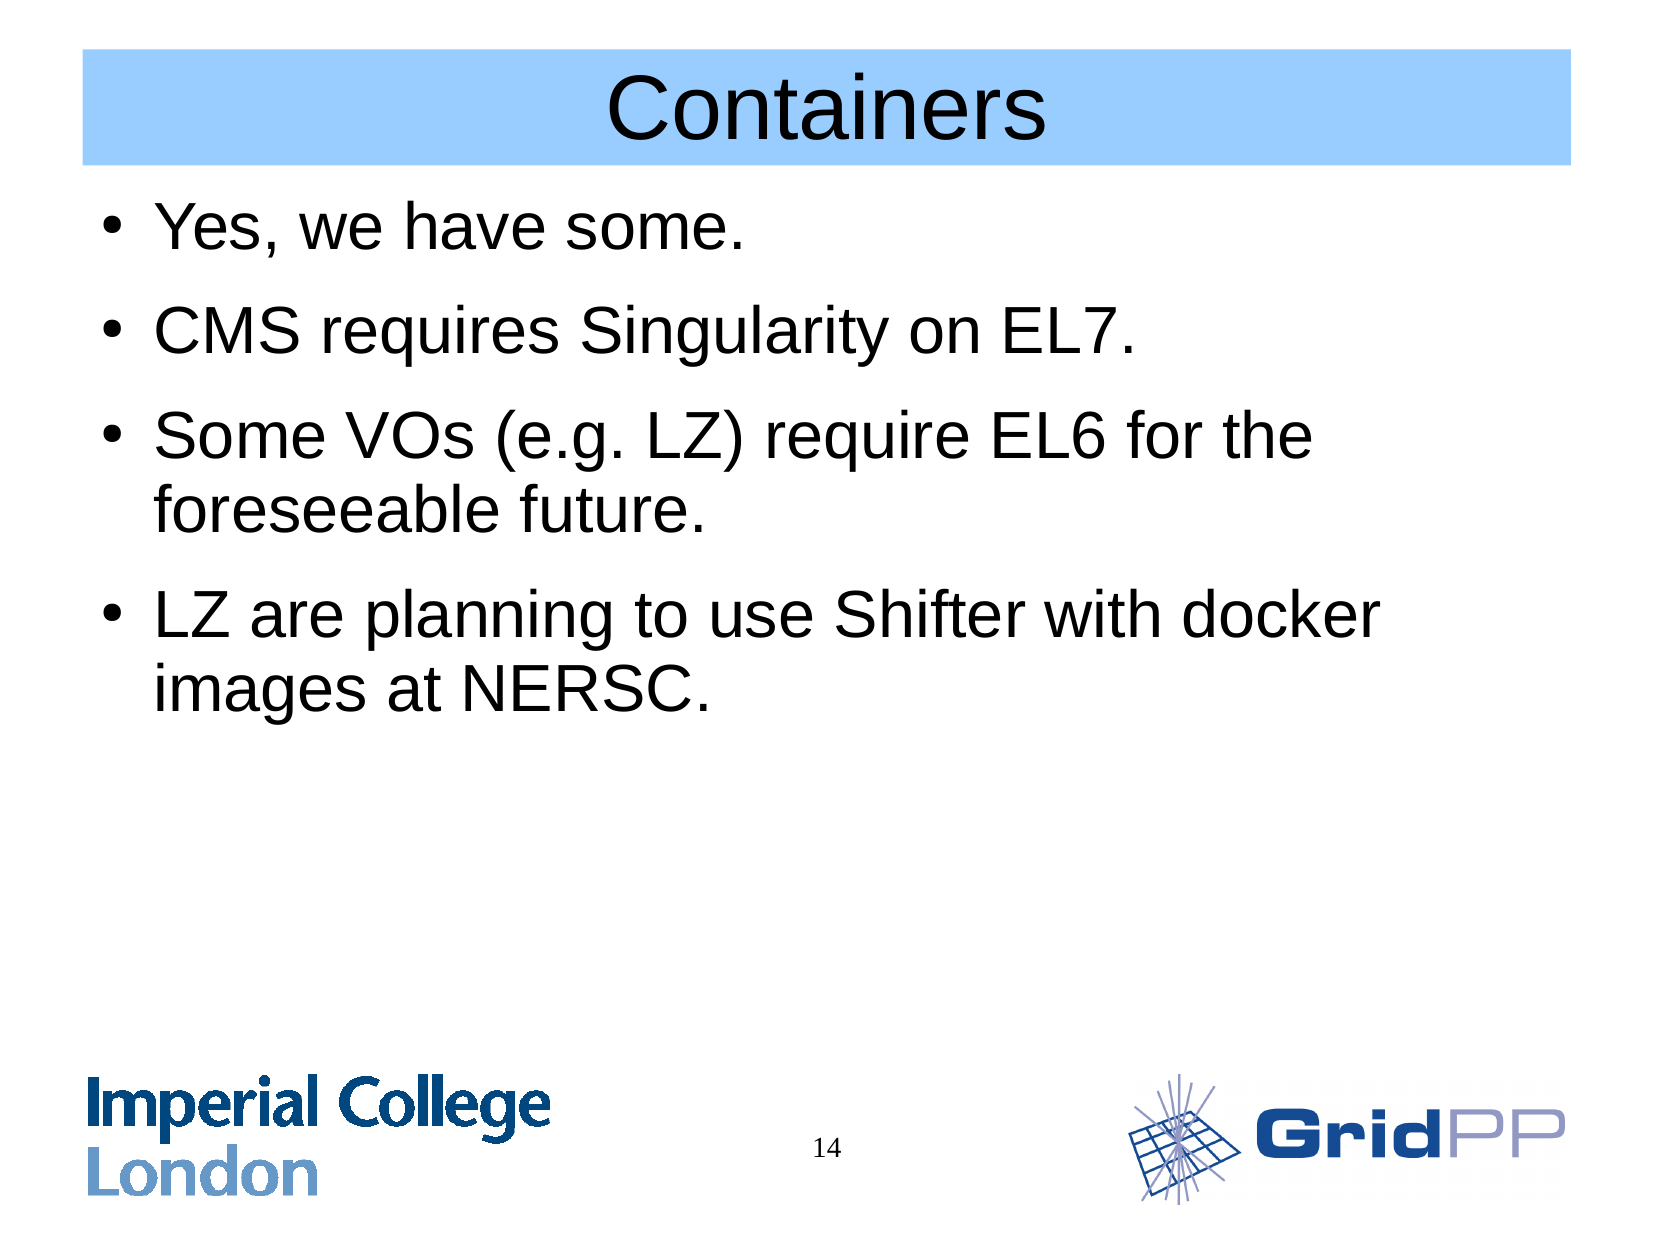

# Containers
Yes, we have some.
CMS requires Singularity on EL7.
Some VOs (e.g. LZ) require EL6 for the foreseeable future.
LZ are planning to use Shifter with docker images at NERSC.
14